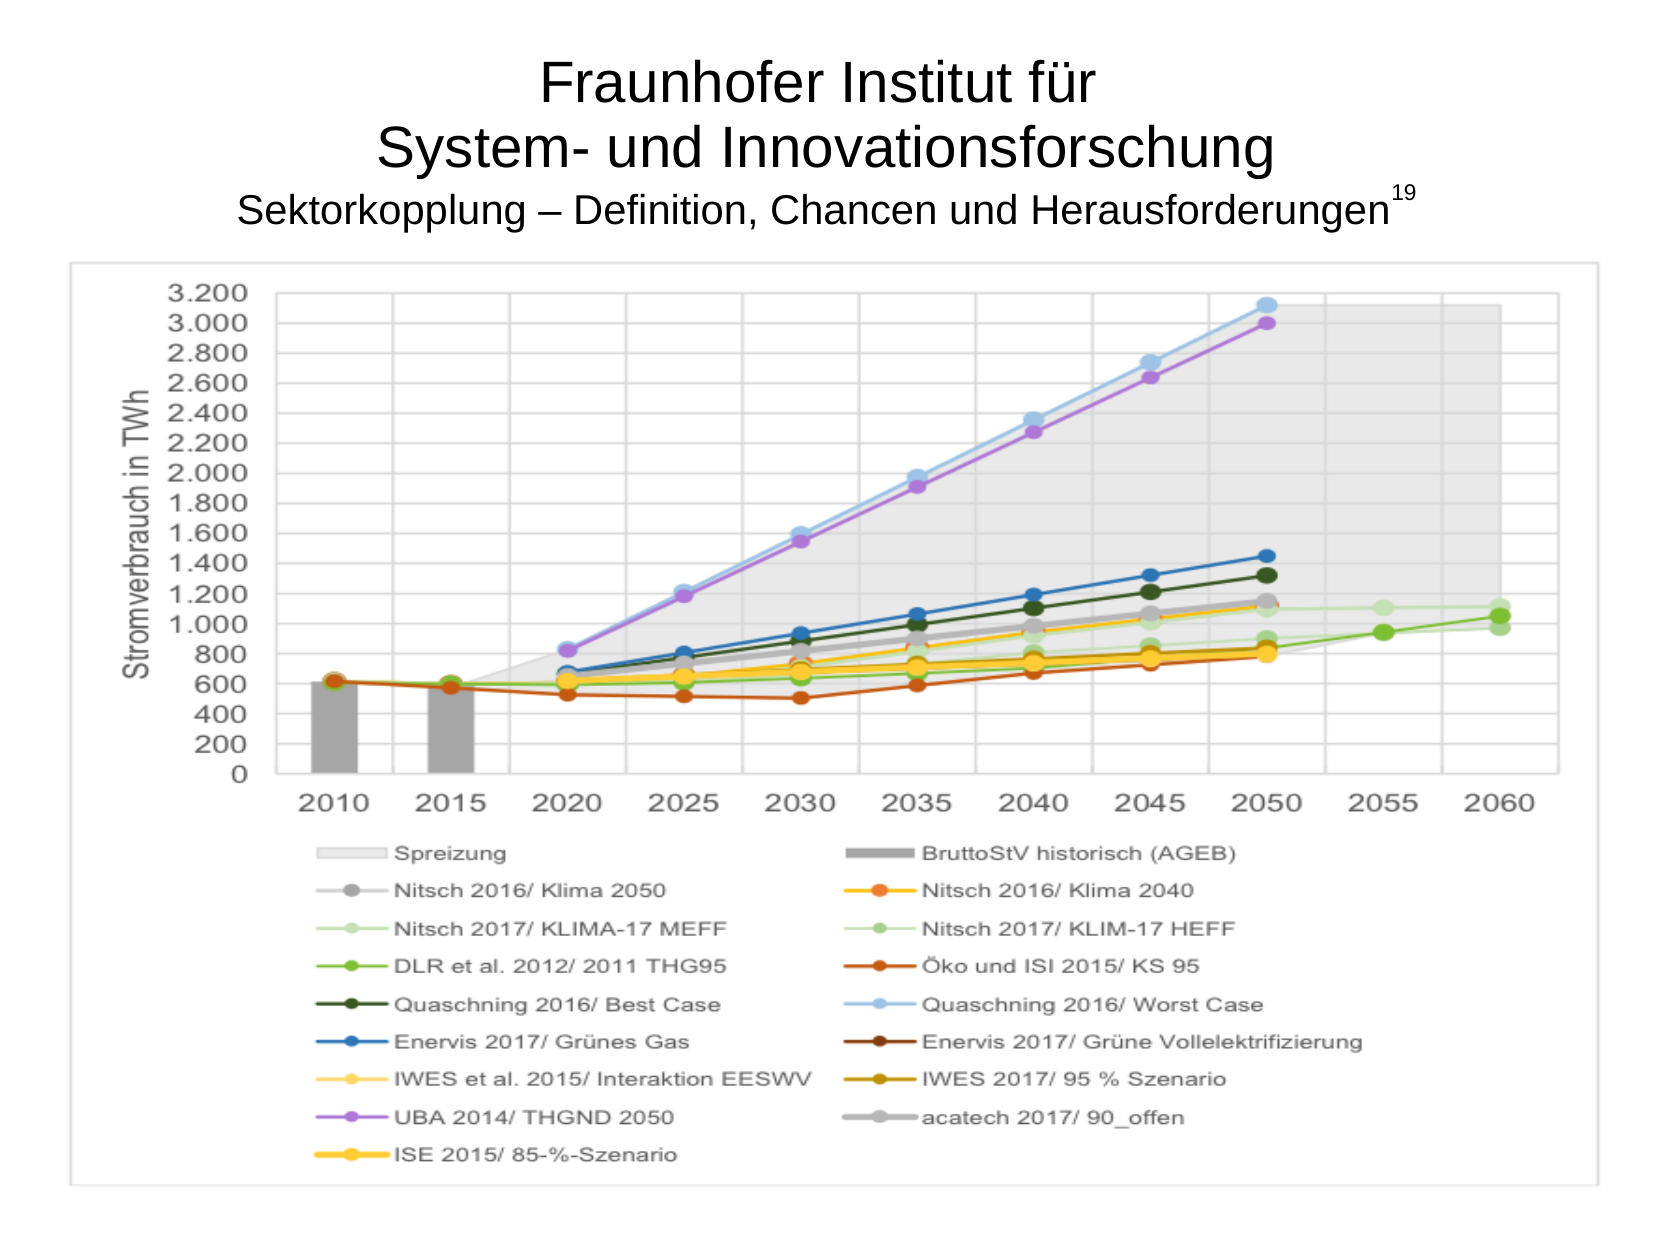

# Fraunhofer Institut für System- und Innovationsforschung Sektorkopplung – Definition, Chancen und Herausforderungen19